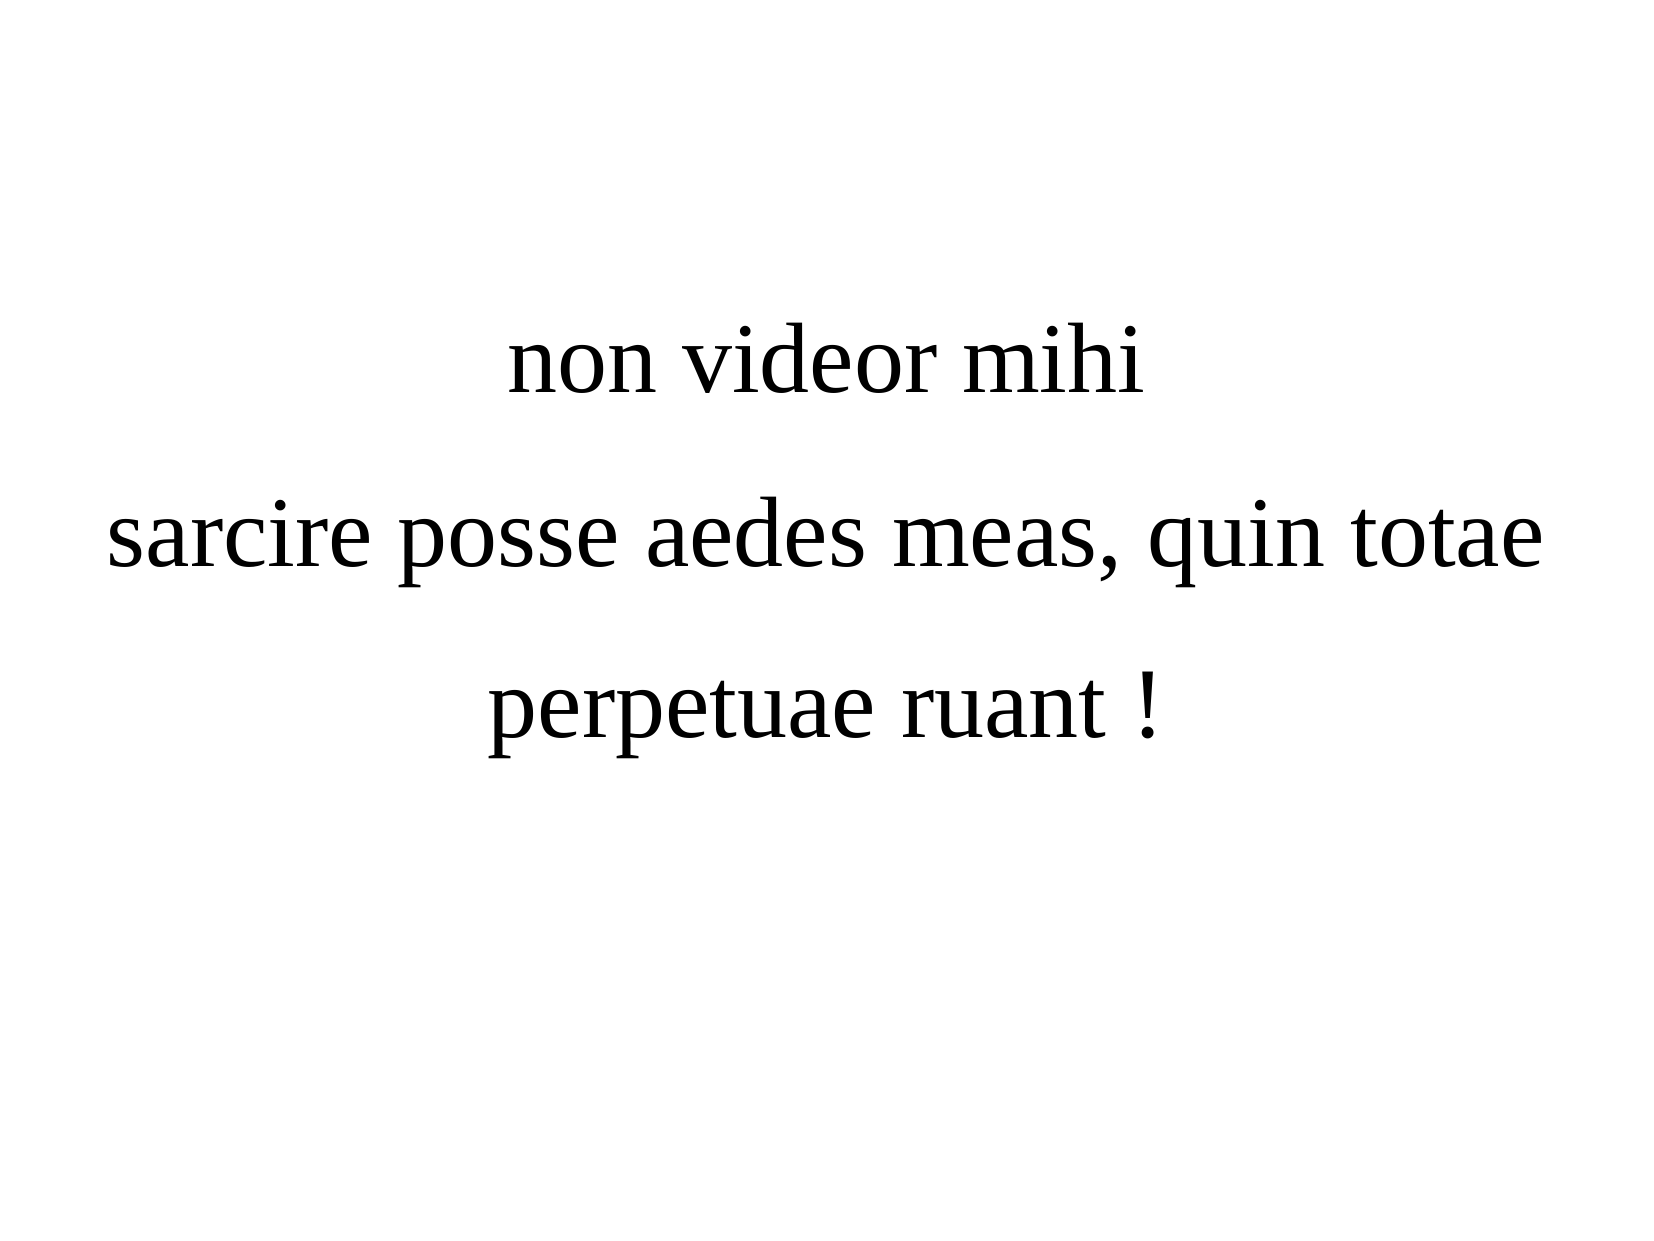

non videor mihi
sarcire posse aedes meas, quin totae perpetuae ruant !